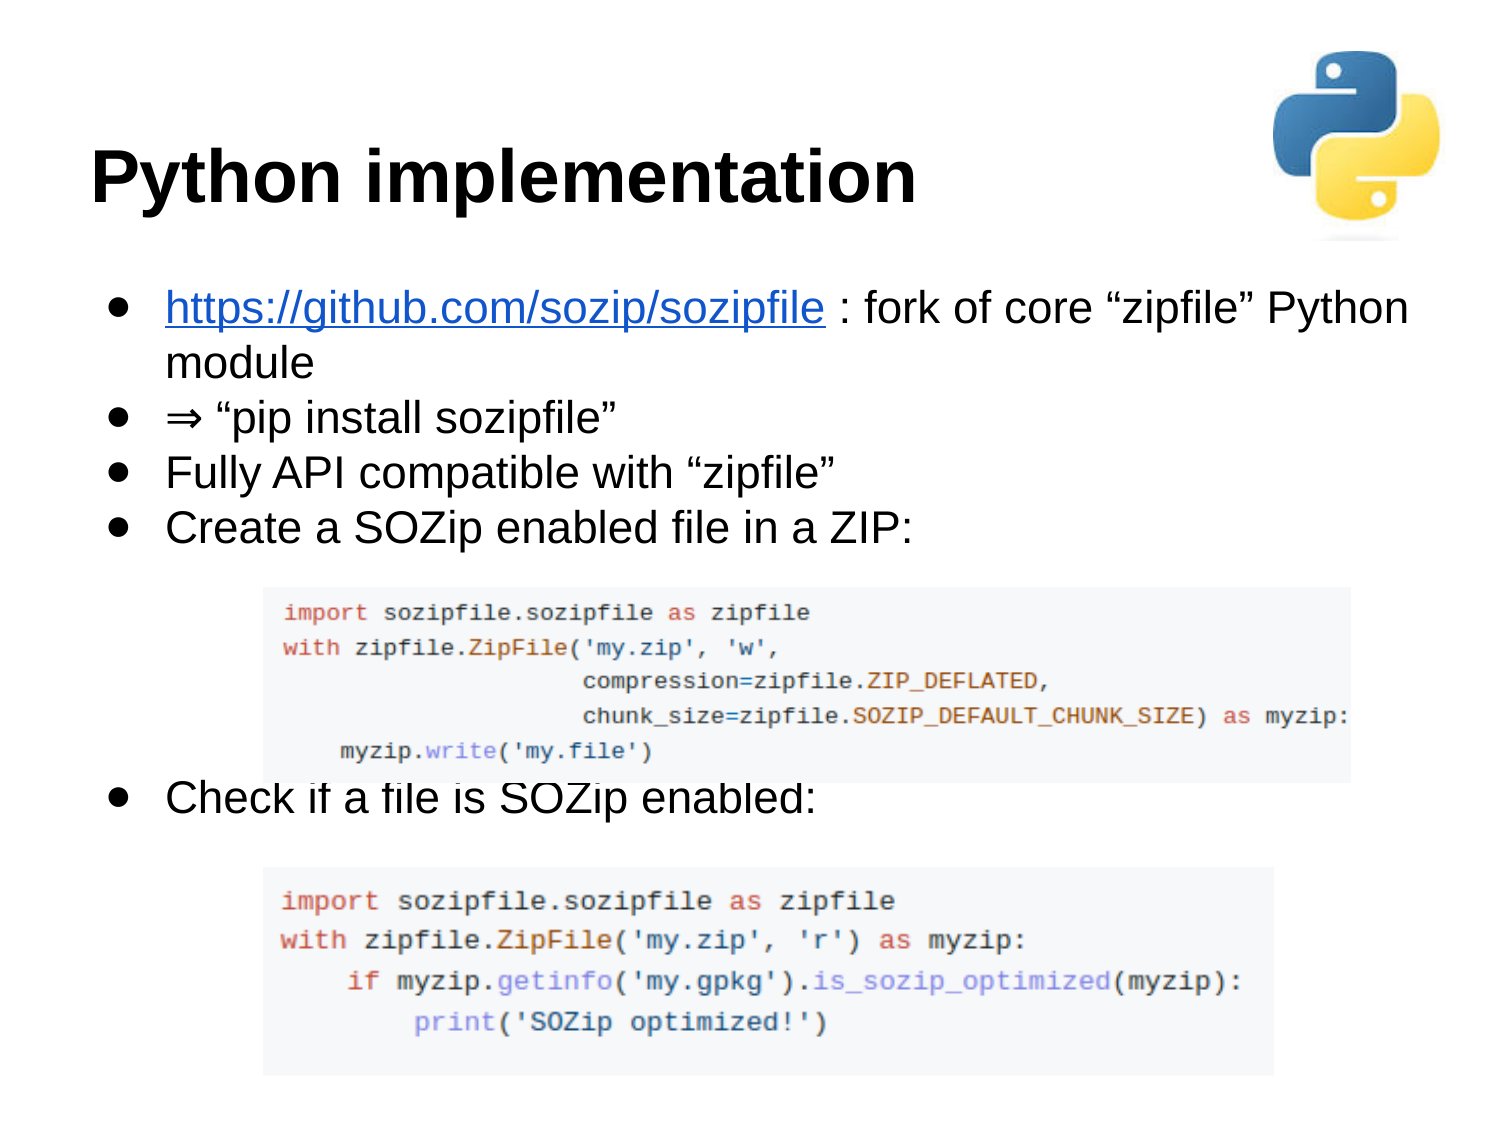

# Python implementation
https://github.com/sozip/sozipfile : fork of core “zipfile” Python module
⇒ “pip install sozipfile”
Fully API compatible with “zipfile”
Create a SOZip enabled file in a ZIP:
Check if a file is SOZip enabled: